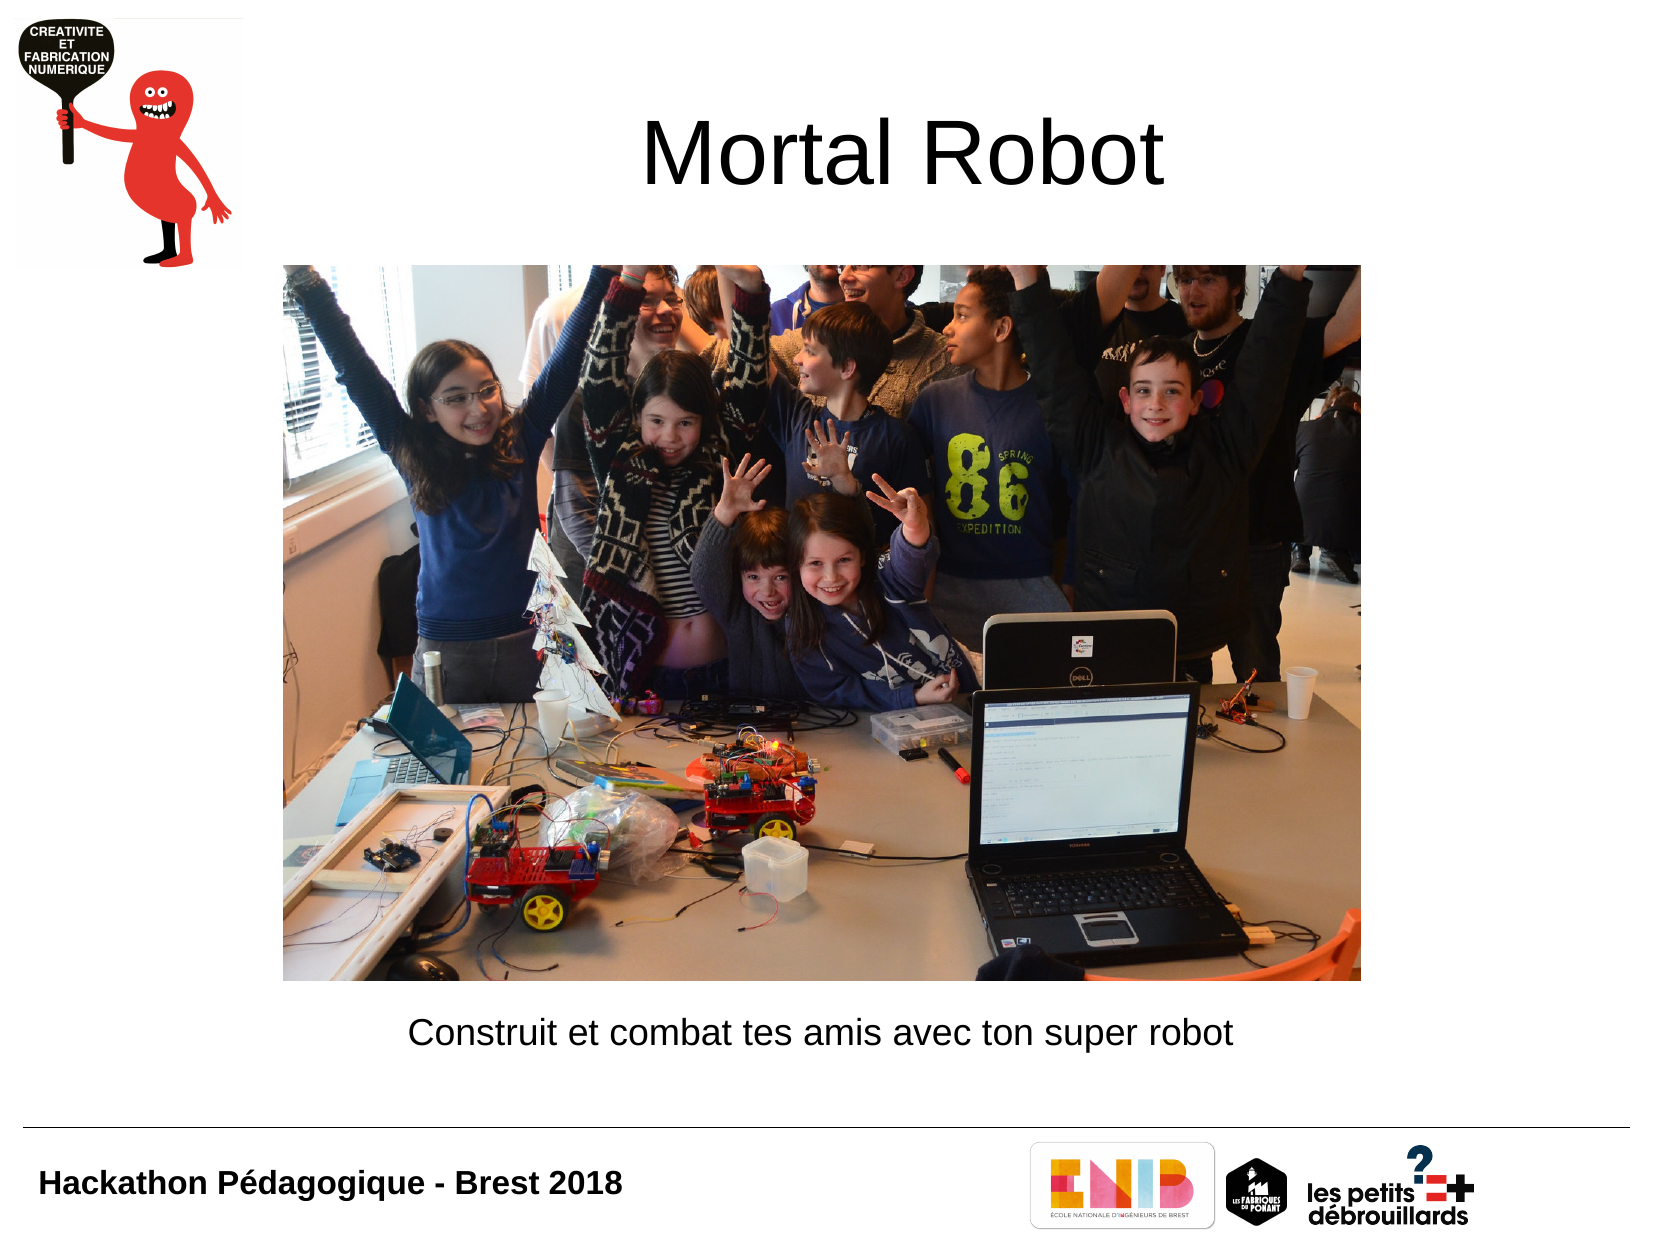

# Mortal Robot
Construit et combat tes amis avec ton super robot
Hackathon Pédagogique - Brest 2018